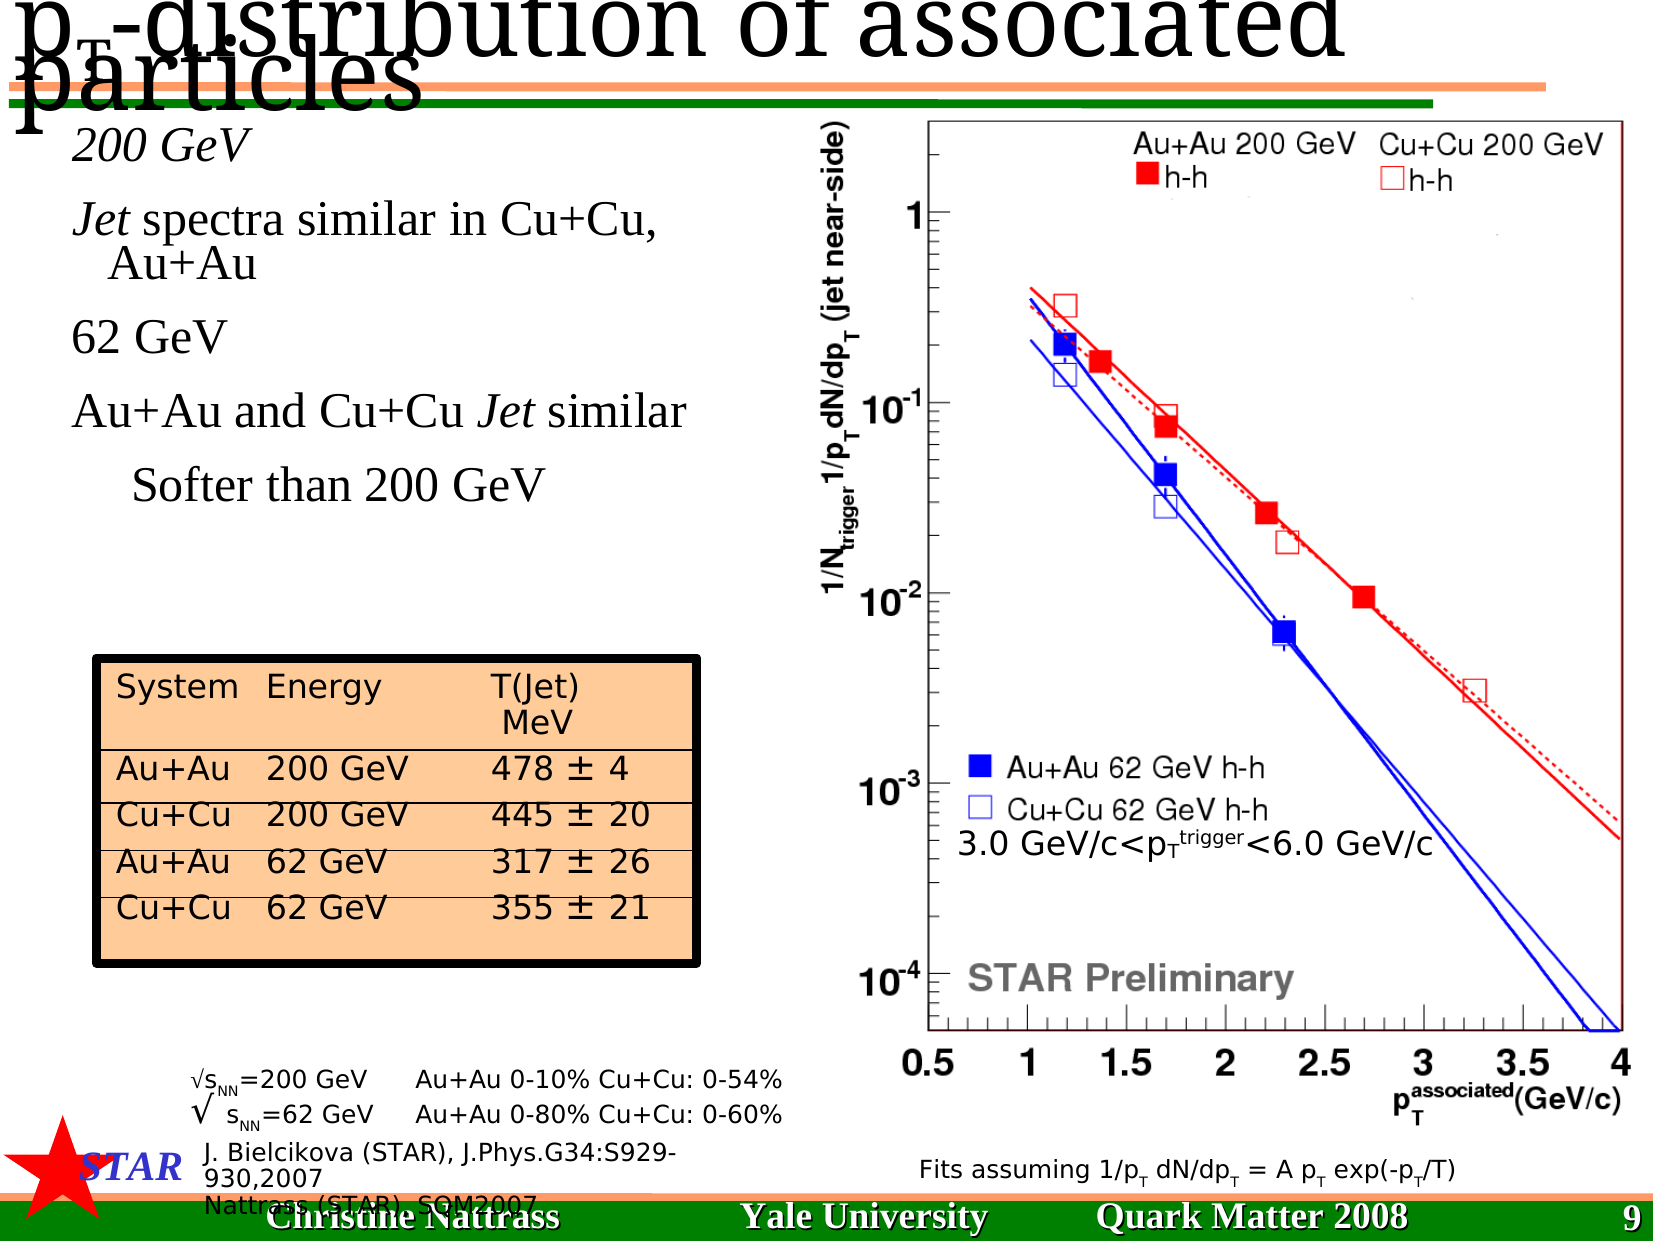

pT-distribution of associated particles
200 GeV
Jet spectra similar in Cu+Cu, Au+Au
62 GeV
Au+Au and Cu+Cu Jet similar
Softer than 200 GeV
Fit to A pT exp(-pT/T)‏
pTassociated > 2.0 GeV
open symbols – Jet
closed symbols - Ridge
1/NtriggerdN/dpT
arXiv:nucl-ex/0701074v2
System	Energy		T(Jet)‏
					 MeV
Au+Au	200 GeV		478 ± 4
Cu+Cu	200 GeV		445 ± 20
System	Energy		T(Jet)‏
					 MeV
Au+Au	200 GeV		478 ± 4
Cu+Cu	200 GeV		445 ± 20
Au+Au	62 GeV		317 ± 26
Cu+Cu	62 GeV		355 ± 21
3.0 GeV/c<pTtrigger<6.0 GeV/c
√sNN=200 GeV	Au+Au 0-10% Cu+Cu: 0-54%
√ sNN=62 GeV	Au+Au 0-80% Cu+Cu: 0-60%
J. Bielcikova (STAR), J.Phys.G34:S929-930,2007
Nattrass (STAR), SQM2007
Fits assuming 1/pT dN/dpT = A pT exp(-pT/T)‏